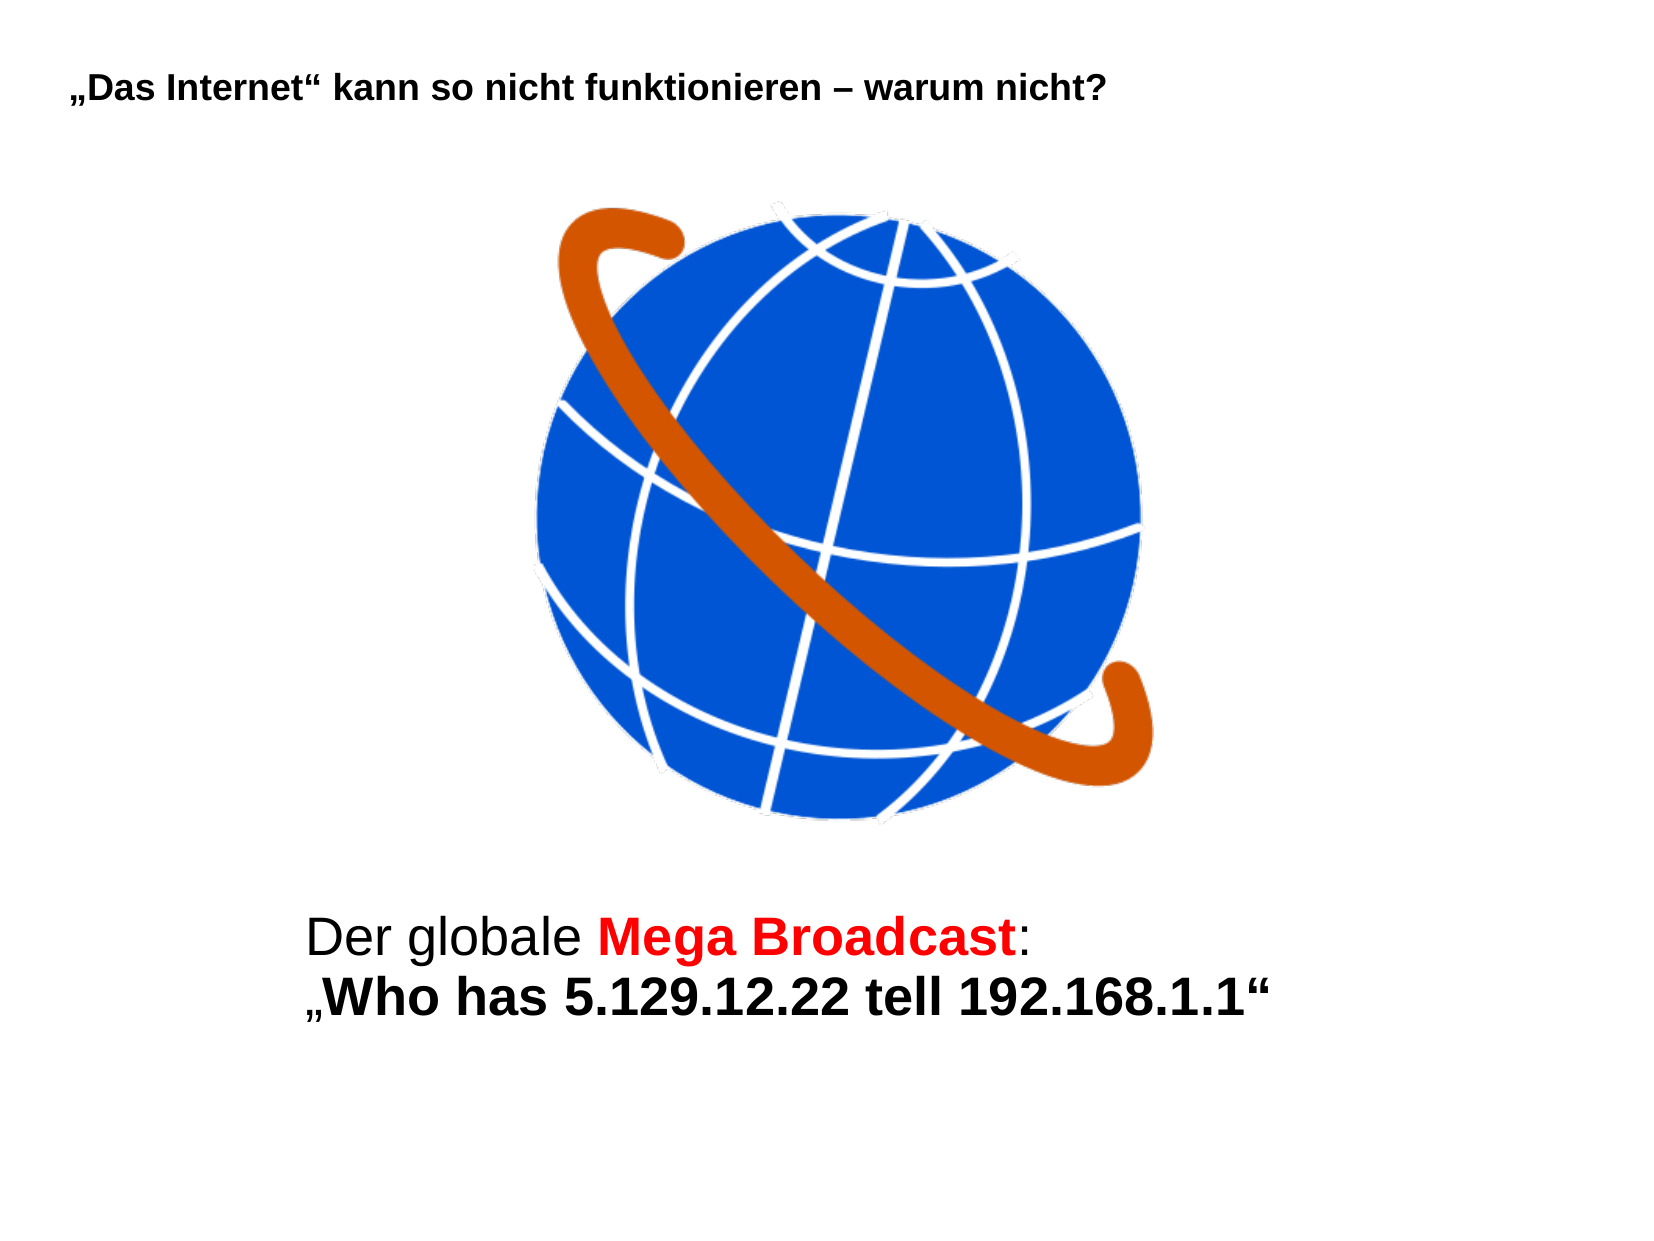

„Das Internet“ kann so nicht funktionieren – warum nicht?
Der globale Mega Broadcast:
„Who has 5.129.12.22 tell 192.168.1.1“